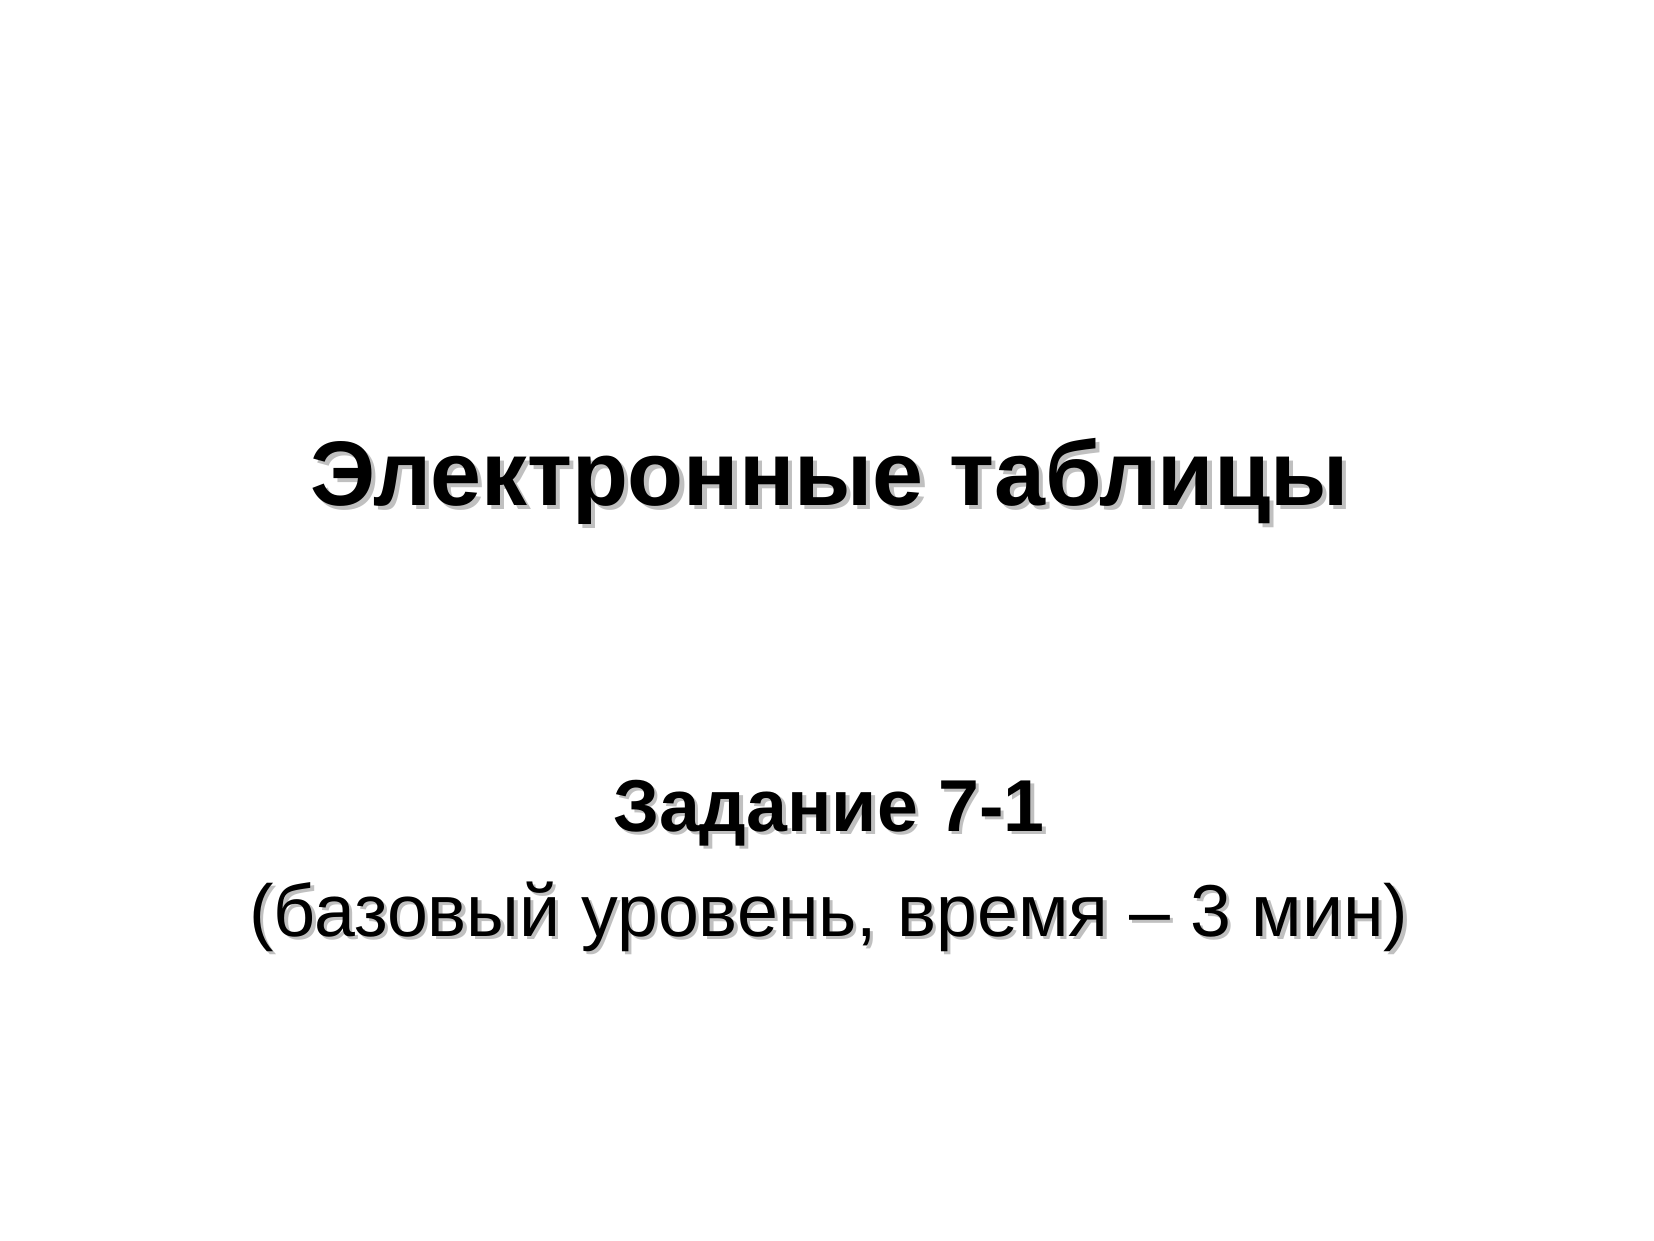

# Электронные таблицы
Задание 7-1
(базовый уровень, время – 3 мин)